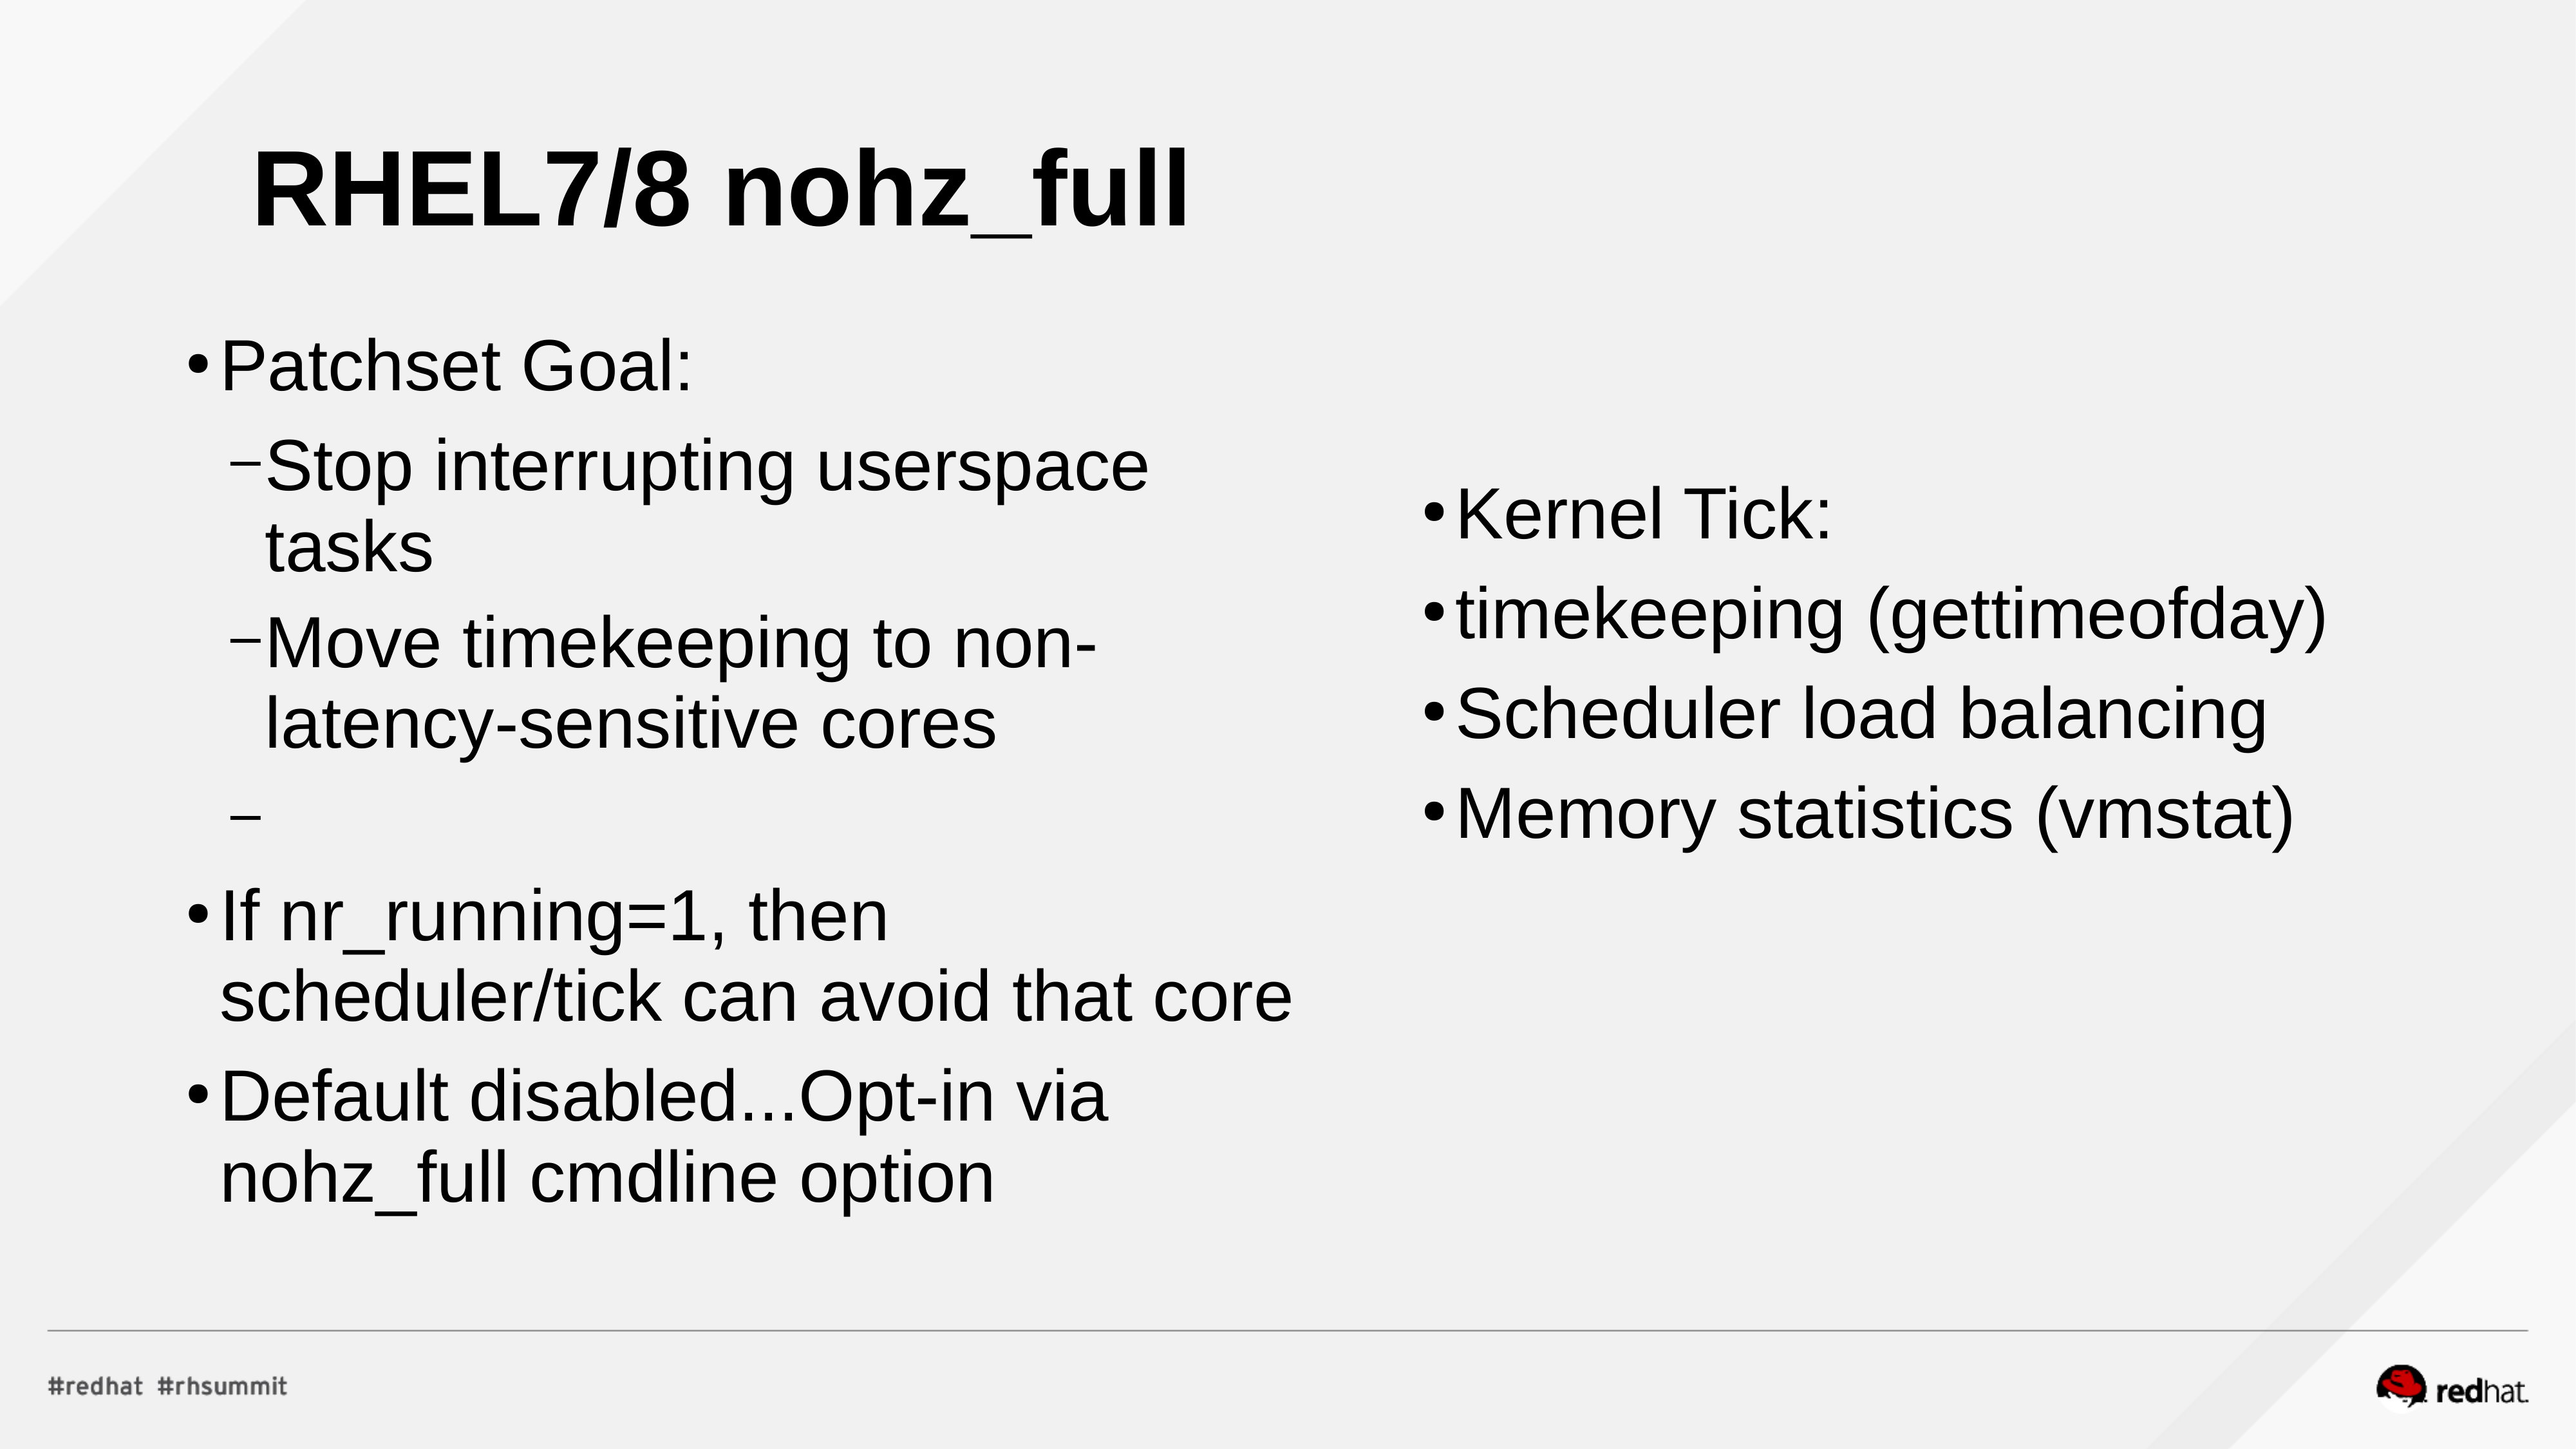

# RHEL7/8 nohz_full
Patchset Goal:
Stop interrupting userspace tasks
Move timekeeping to non-latency-sensitive cores
If nr_running=1, then scheduler/tick can avoid that core
Default disabled...Opt-in via nohz_full cmdline option
Kernel Tick:
timekeeping (gettimeofday)
Scheduler load balancing
Memory statistics (vmstat)